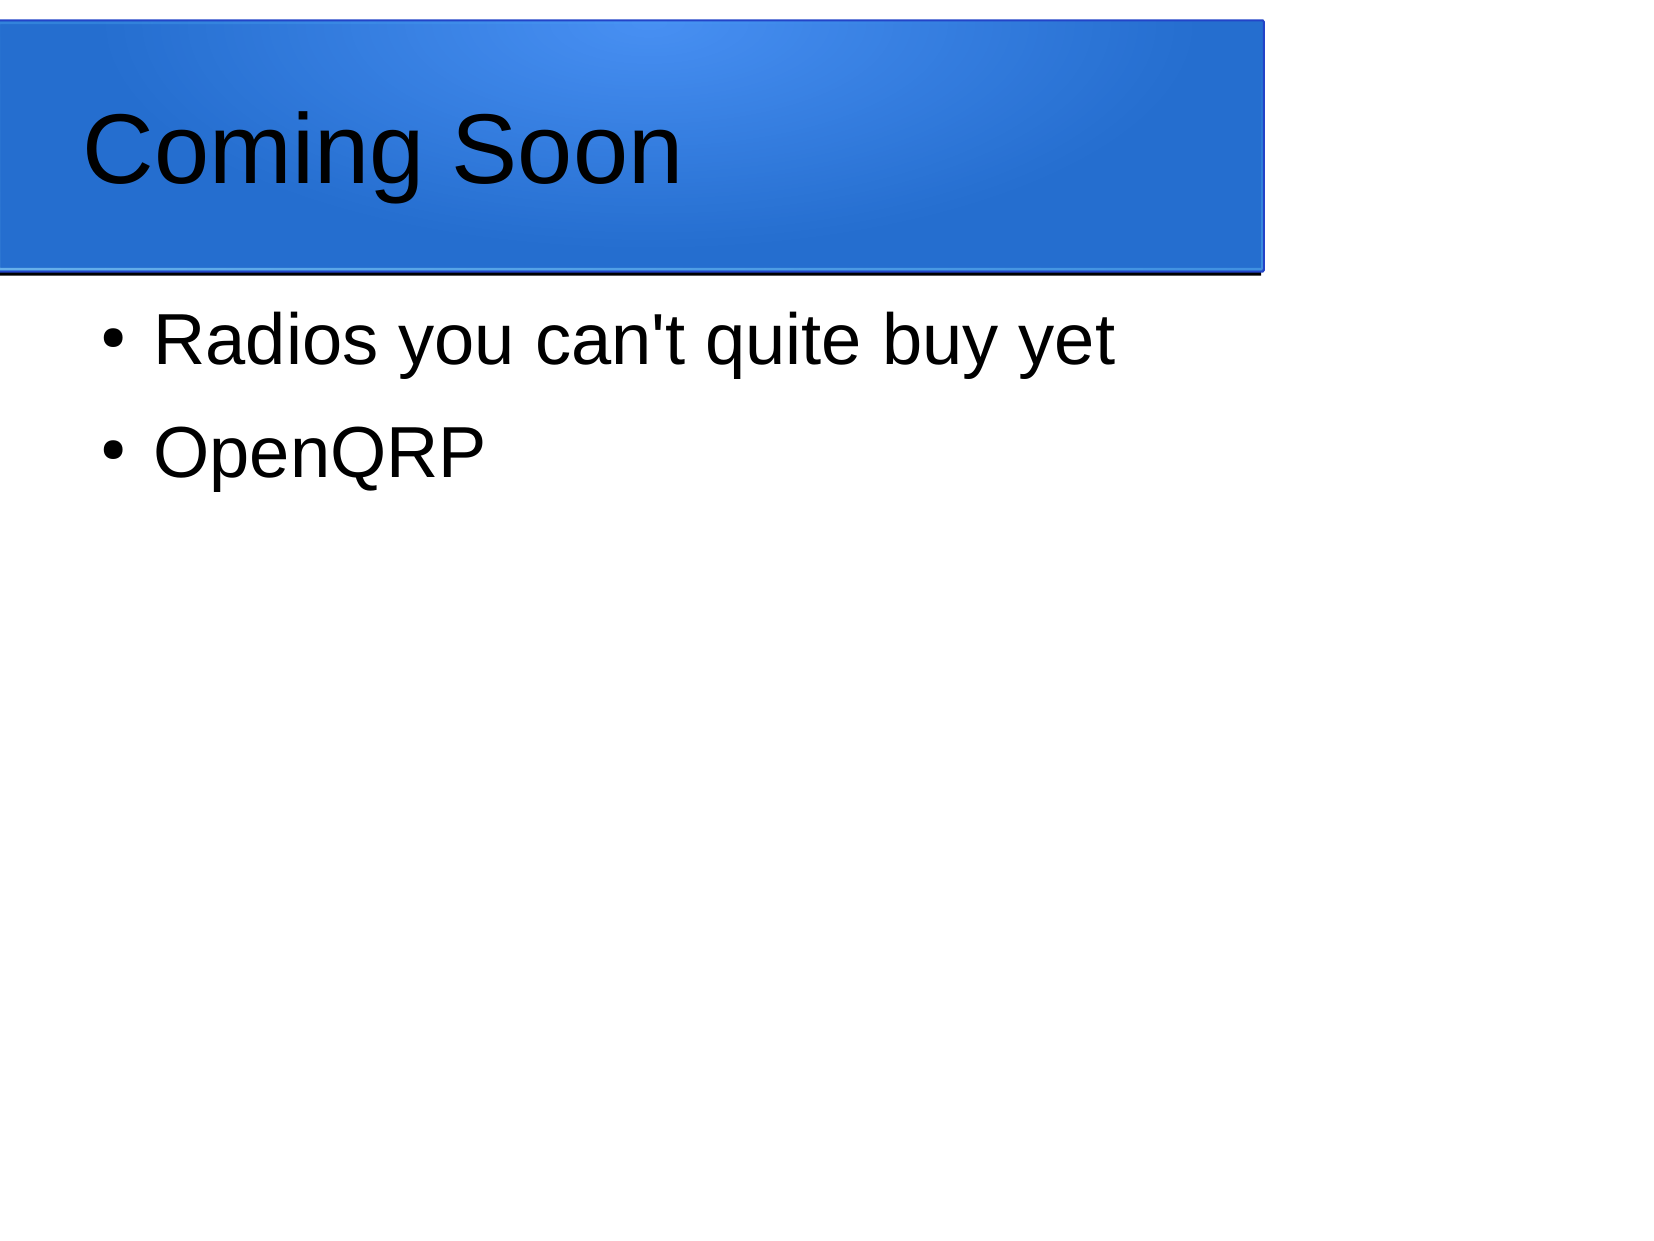

# Coming Soon
Radios you can't quite buy yet
OpenQRP